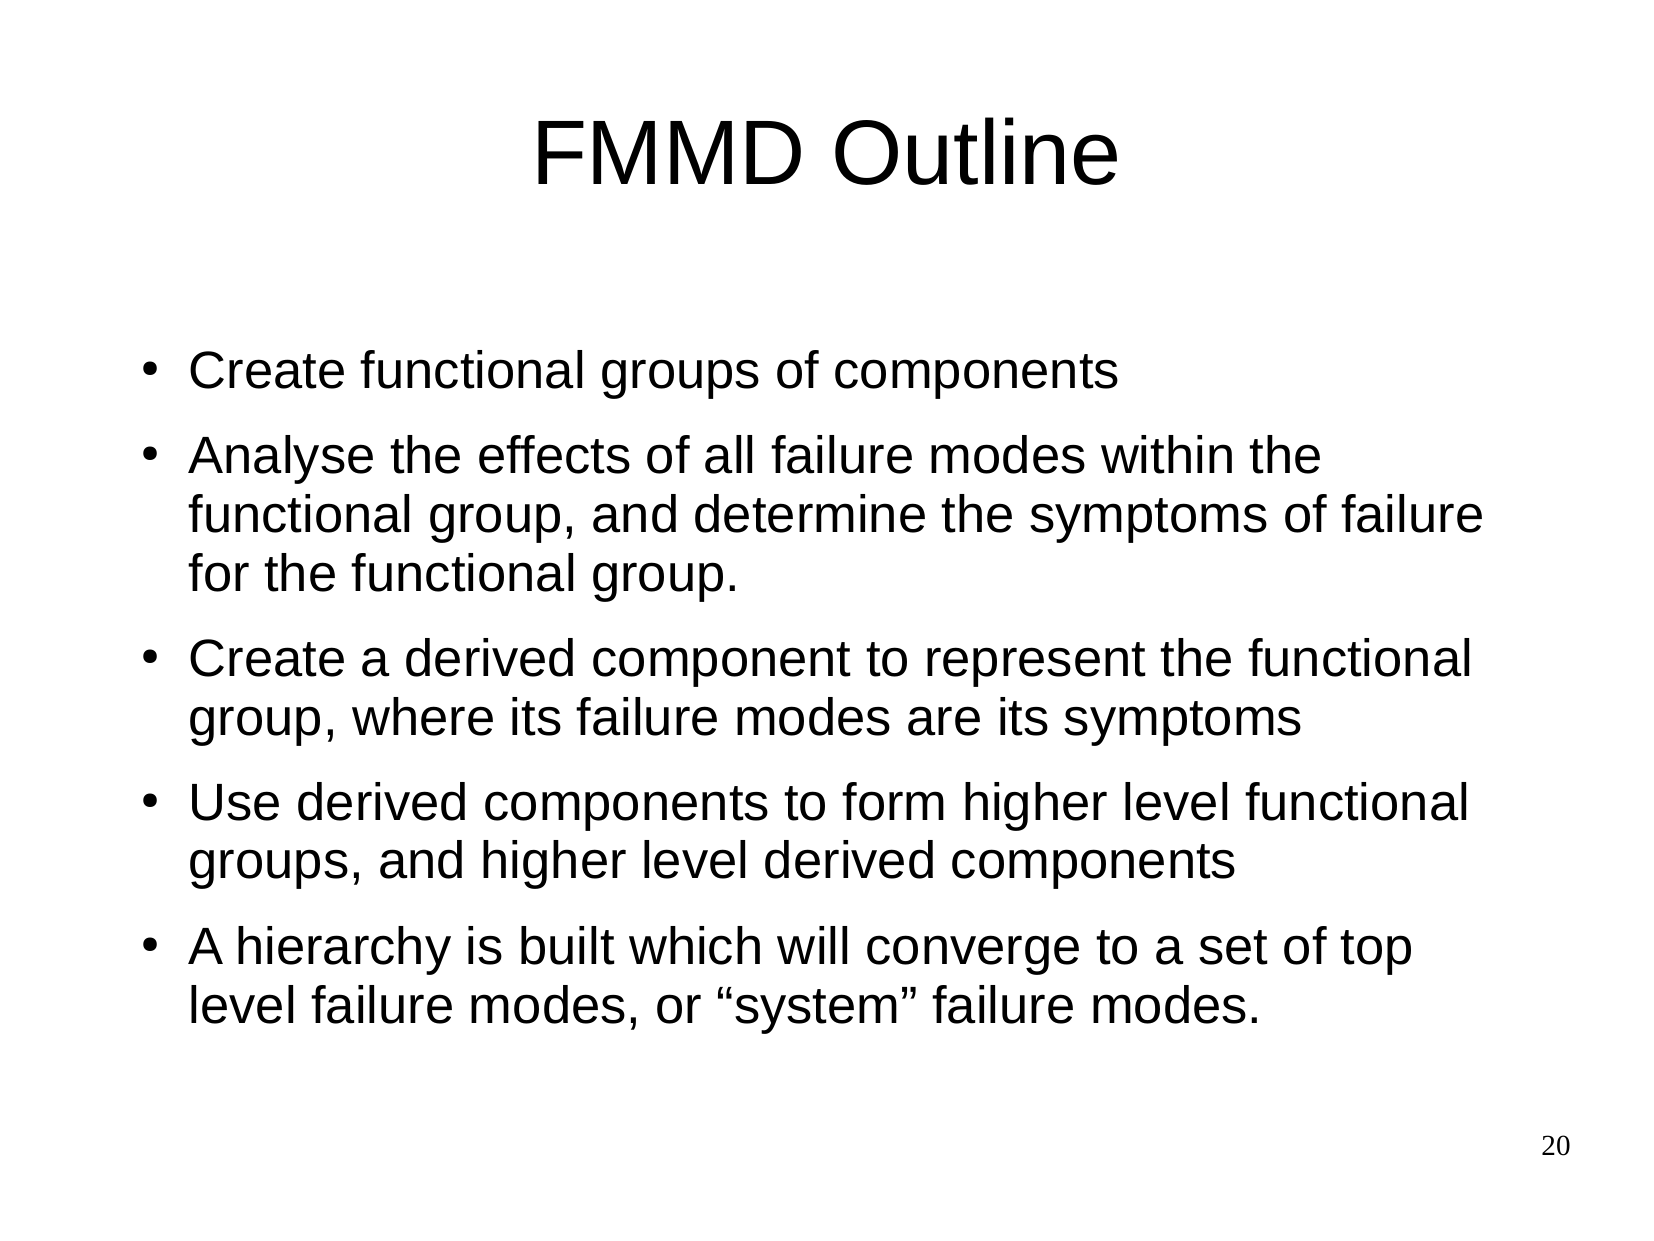

# FMMD Outline
Create functional groups of components
Analyse the effects of all failure modes within the functional group, and determine the symptoms of failure for the functional group.
Create a derived component to represent the functional group, where its failure modes are its symptoms
Use derived components to form higher level functional groups, and higher level derived components
A hierarchy is built which will converge to a set of top level failure modes, or “system” failure modes.
20